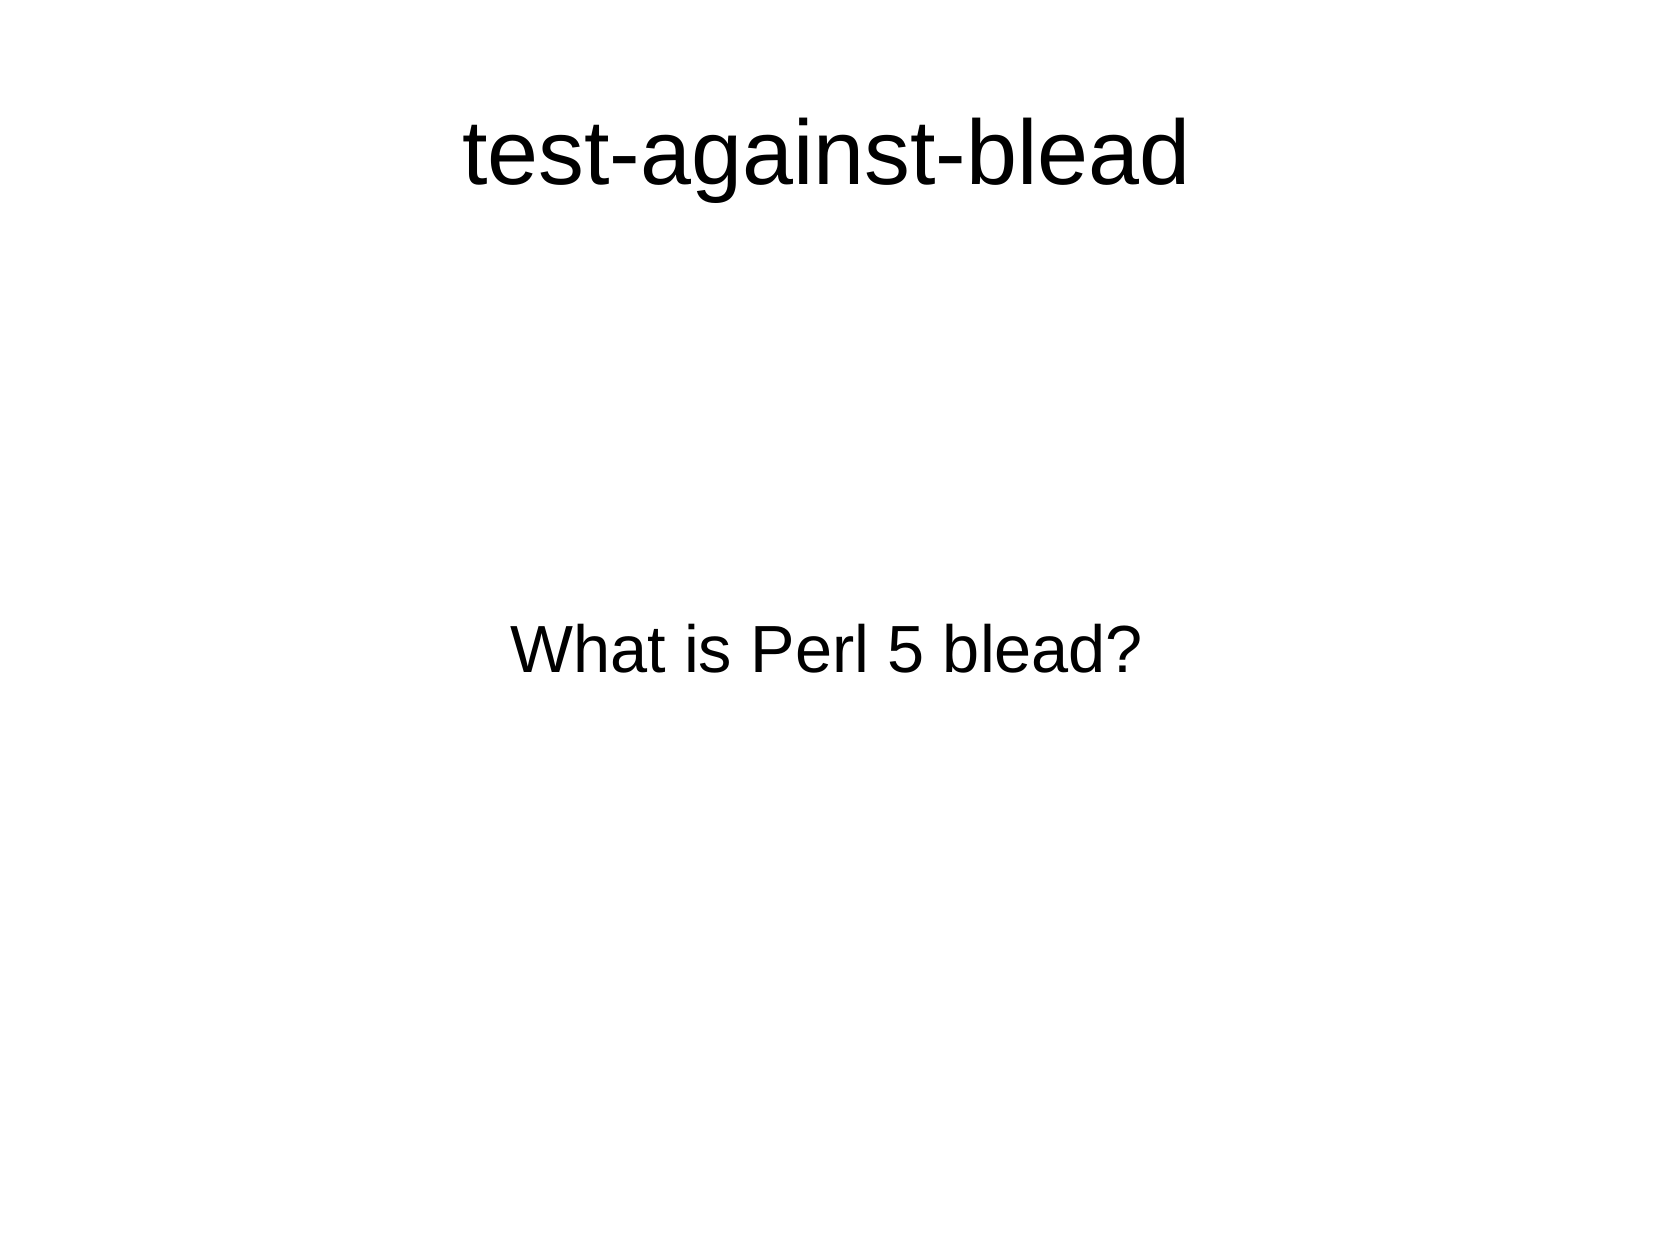

# test-against-blead
What is Perl 5 blead?